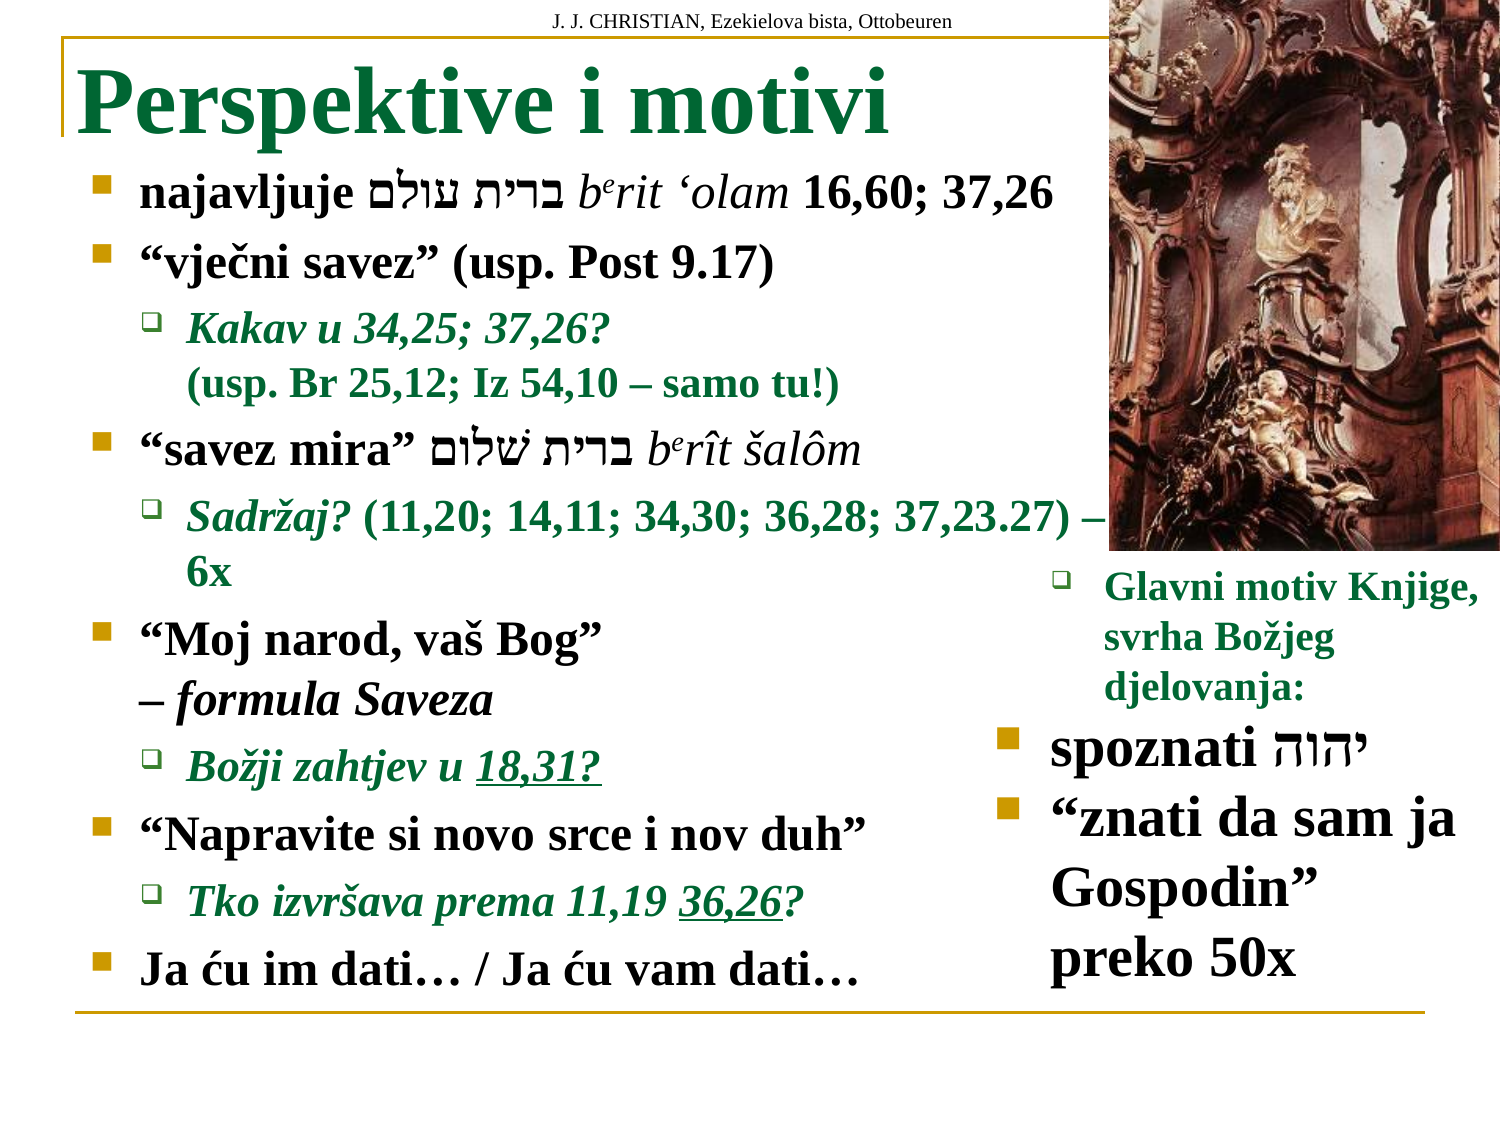

J. J. CHRISTIAN, Ezekielova bista, Ottobeuren
# Perspektive i motivi
najavljuje ברית עולם berit ‘olam 16,60; 37,26
“vječni savez” (usp. Post 9.17)
Kakav u 34,25; 37,26?
(usp. Br 25,12; Iz 54,10 – samo tu!)
“savez mira” ברית שׁלום berît šalôm
Sadržaj? (11,20; 14,11; 34,30; 36,28; 37,23.27) – 6x
“Moj narod, vaš Bog”
– formula Saveza
Božji zahtjev u 18,31?
“Napravite si novo srce i nov duh”
Tko izvršava prema 11,19 36,26?
Ja ću im dati… / Ja ću vam dati…
Glavni motiv Knjige, svrha Božjeg djelovanja:
spoznati יהוה
“znati da sam ja Gospodin”
preko 50x